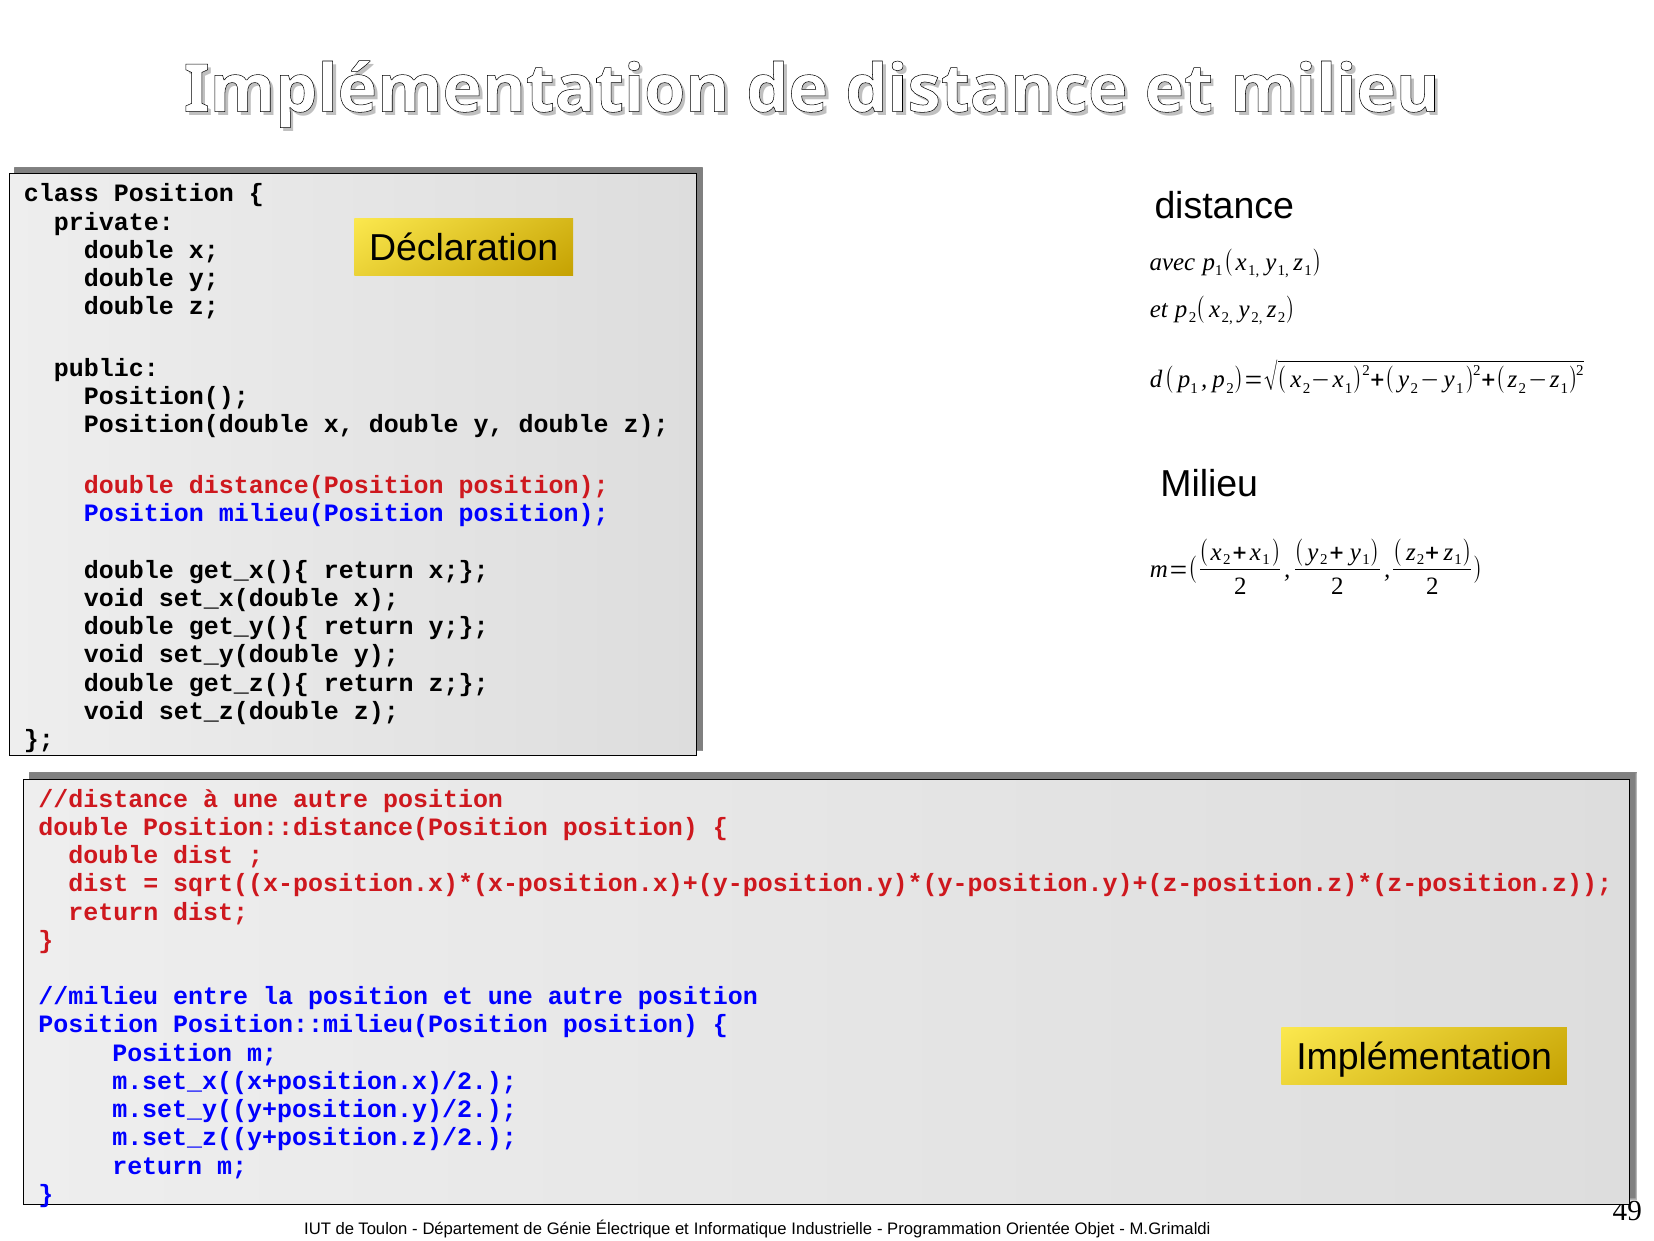

# Implémentation de distance et milieu
class Position {
 private:
 double x;
 double y;
 double z;
 public:
 Position();
 Position(double x, double y, double z);
 double distance(Position position);
 Position milieu(Position position);
 double get_x(){ return x;};
 void set_x(double x);
 double get_y(){ return y;};
 void set_y(double y);
 double get_z(){ return z;};
 void set_z(double z);
};
distance
Déclaration
Milieu
//distance à une autre position
double Position::distance(Position position) {
 double dist ;
 dist = sqrt((x-position.x)*(x-position.x)+(y-position.y)*(y-position.y)+(z-position.z)*(z-position.z));
 return dist;
}
//milieu entre la position et une autre position
Position Position::milieu(Position position) {
	Position m;
	m.set_x((x+position.x)/2.);
	m.set_y((y+position.y)/2.);
	m.set_z((y+position.z)/2.);
	return m;
}
Implémentation